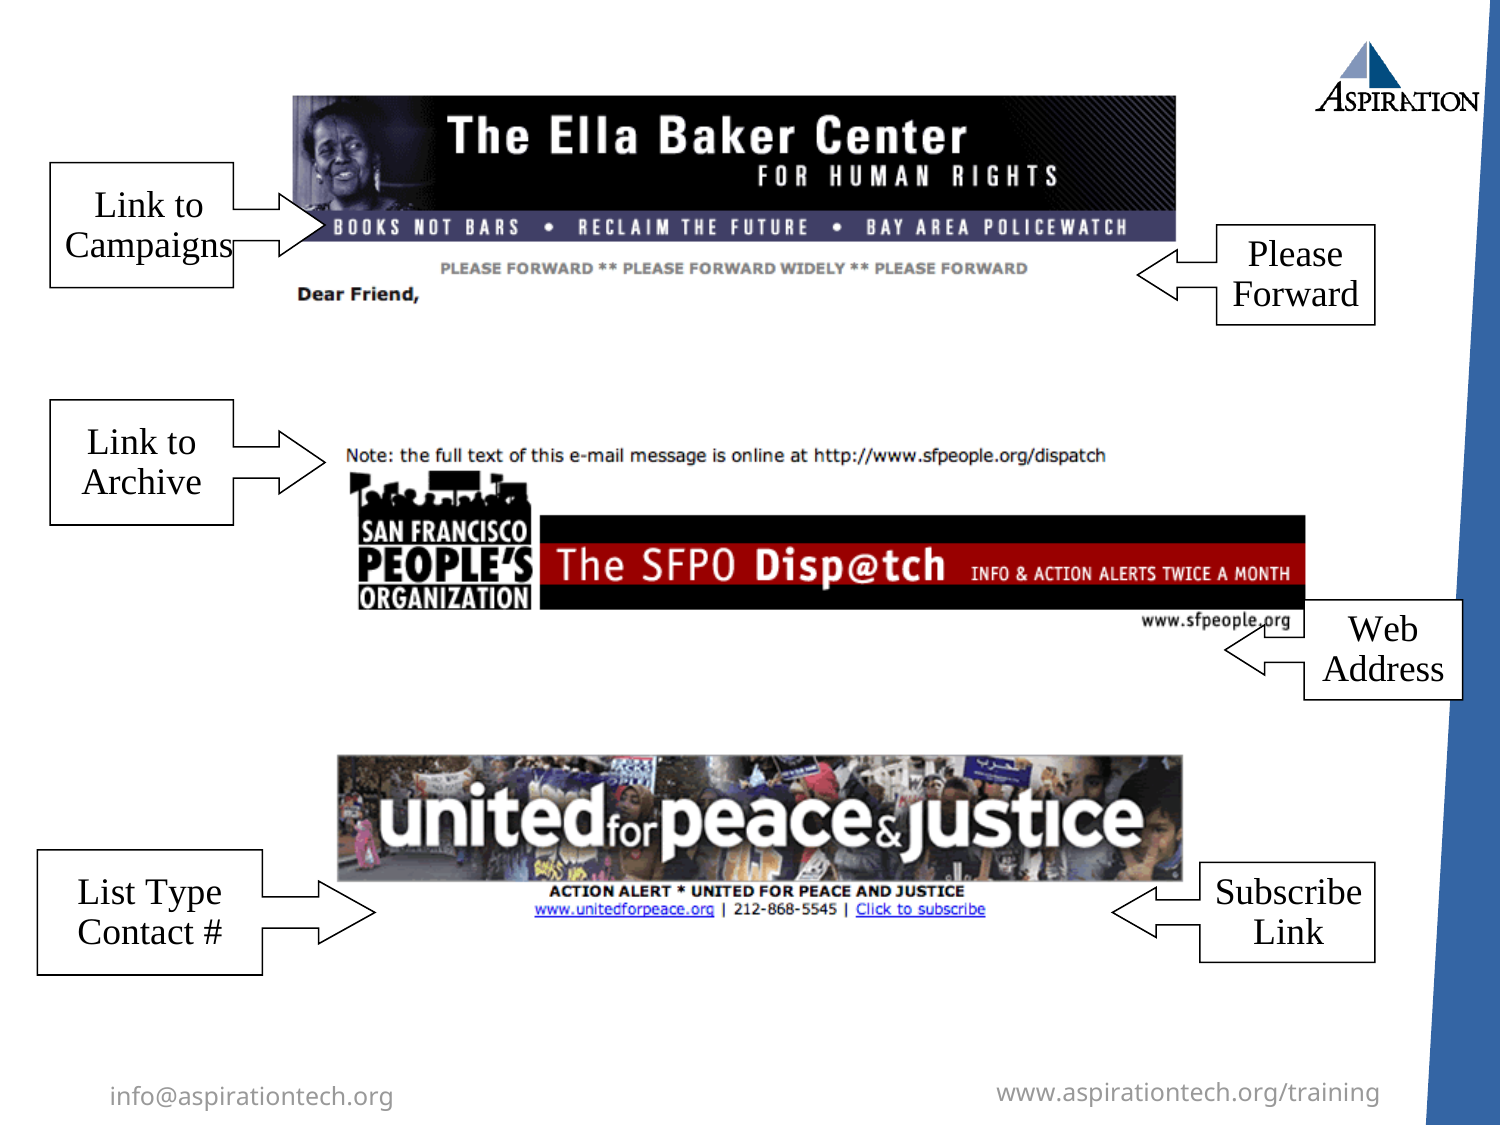

Link to
Campaigns
Please
Forward
Link to
Archive
Web
Address
List Type
Contact #
Subscribe
Link